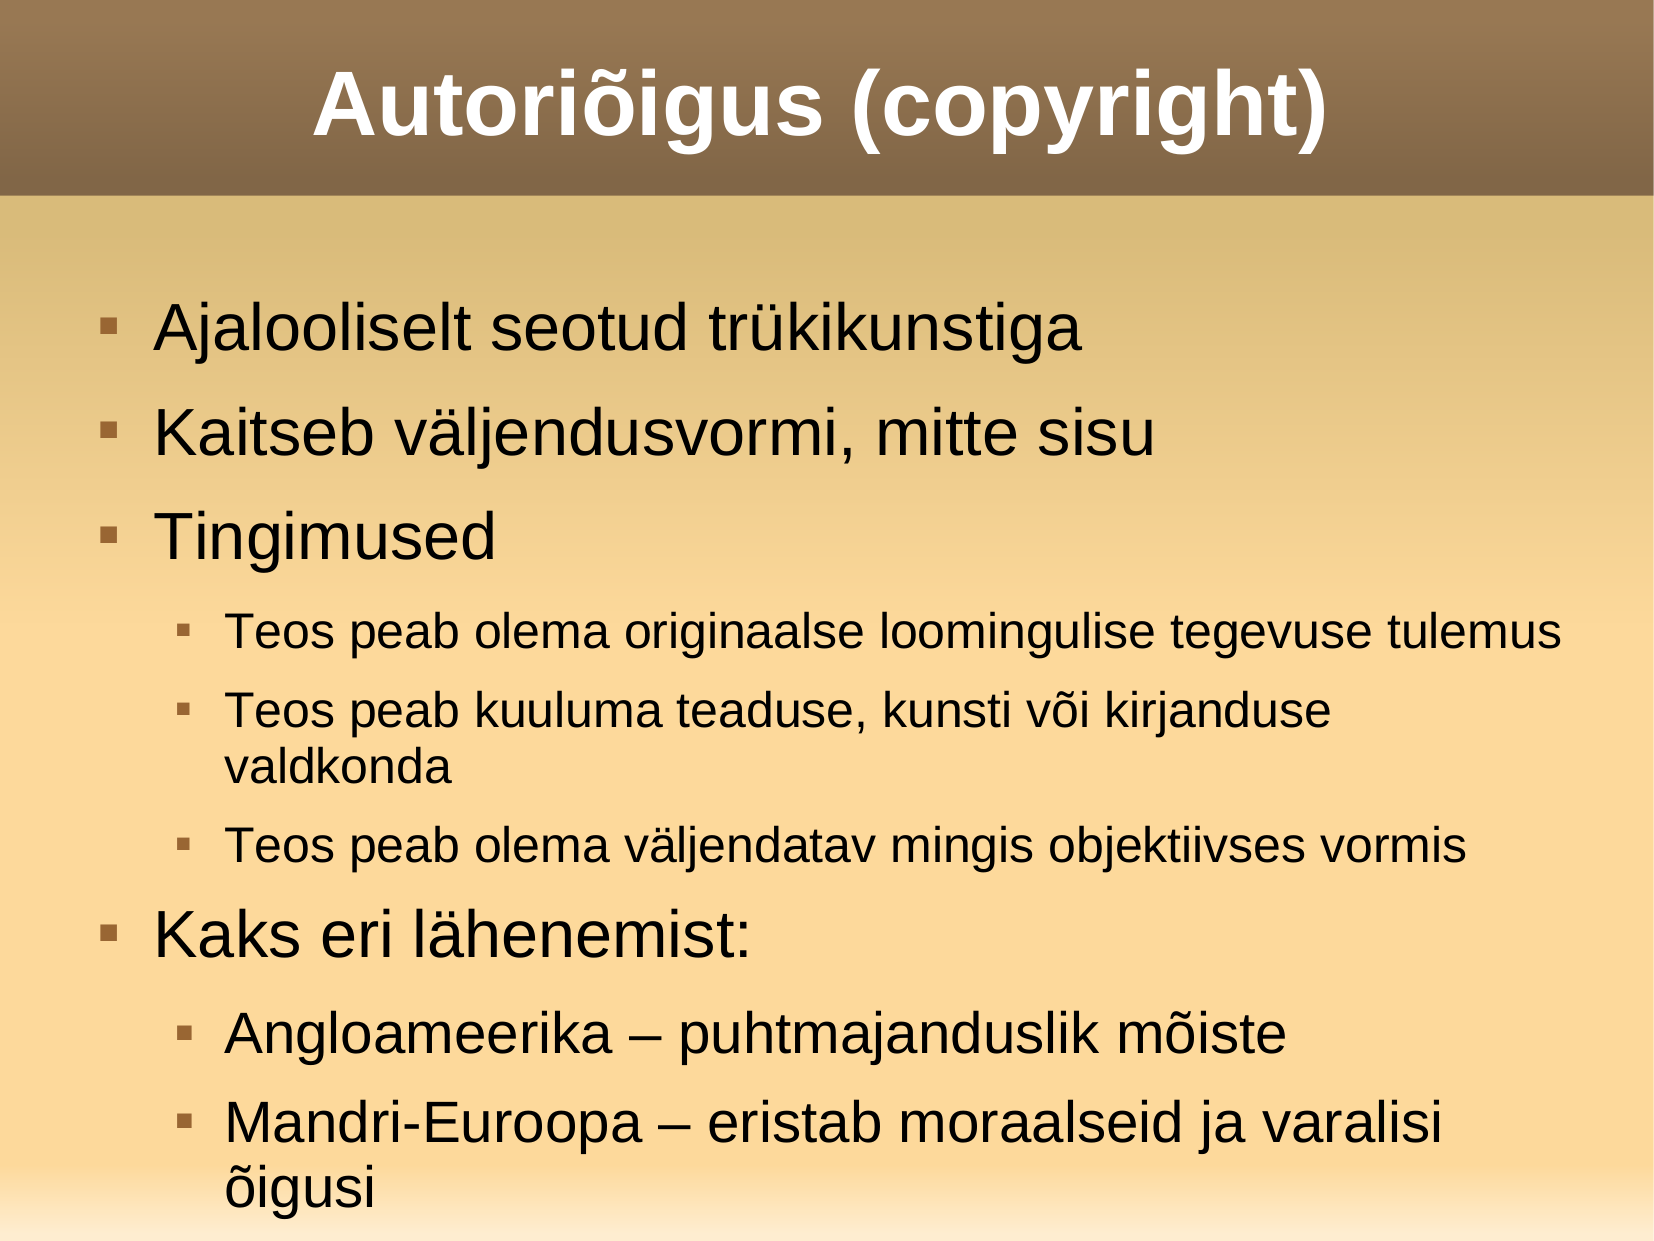

# Autoriõigus (copyright)
Ajalooliselt seotud trükikunstiga
Kaitseb väljendusvormi, mitte sisu
Tingimused
Teos peab olema originaalse loomingulise tegevuse tulemus
Teos peab kuuluma teaduse, kunsti või kirjanduse valdkonda
Teos peab olema väljendatav mingis objektiivses vormis
Kaks eri lähenemist:
Angloameerika – puhtmajanduslik mõiste
Mandri-Euroopa – eristab moraalseid ja varalisi õigusi